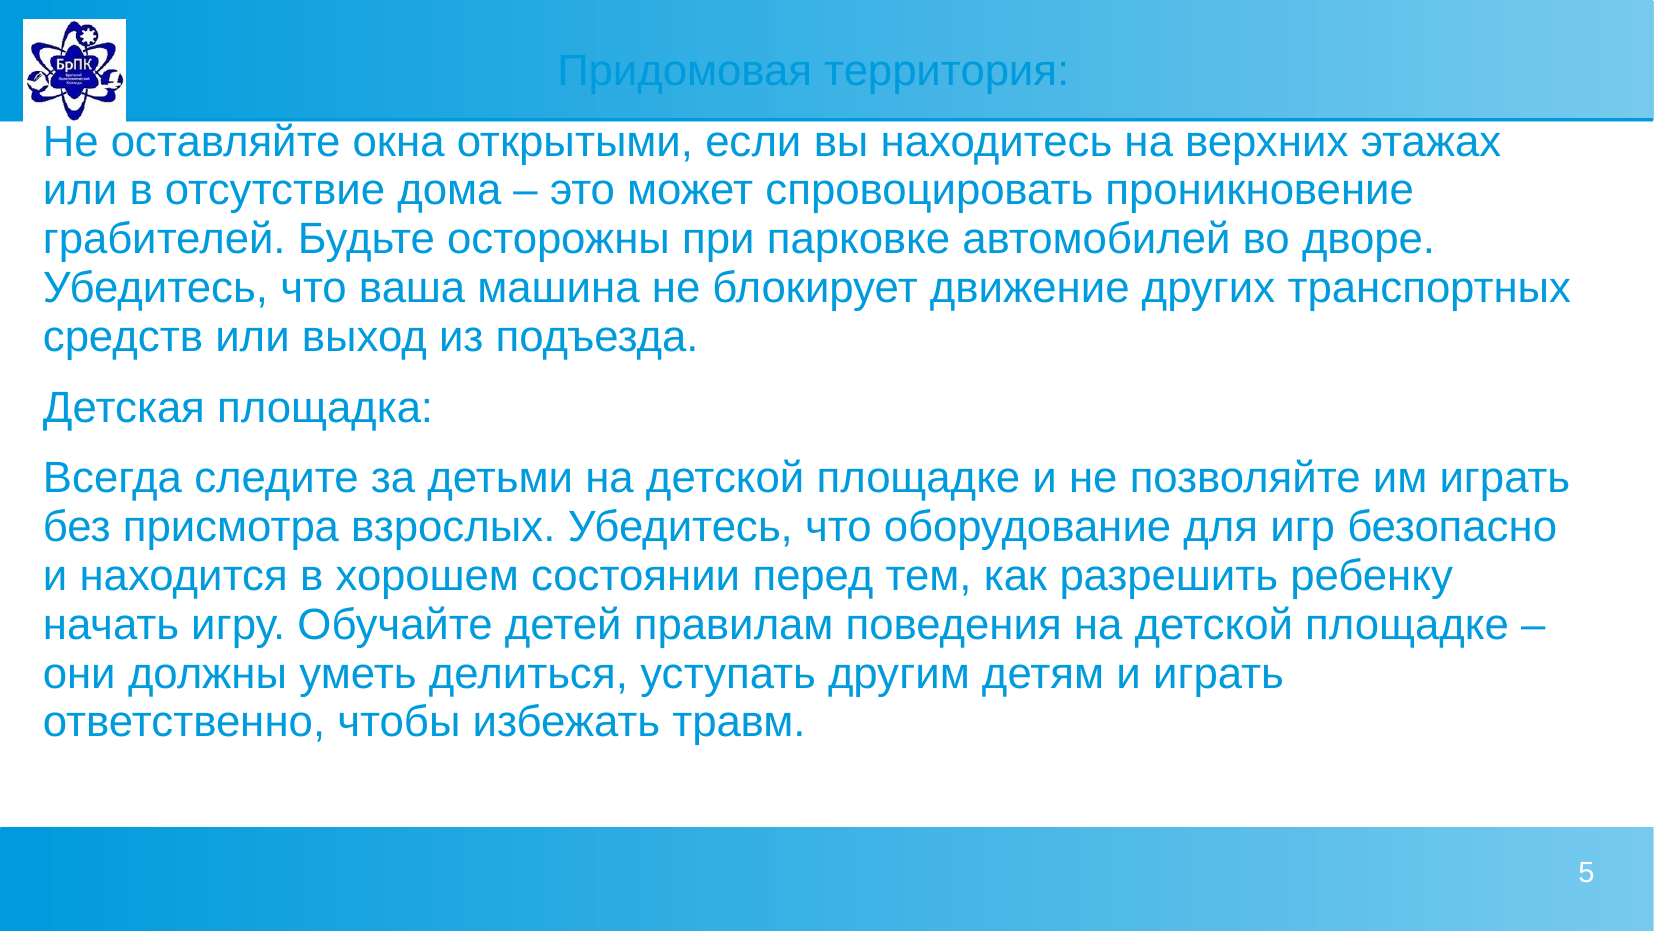

# Придомовая территория:
Не оставляйте окна открытыми, если вы находитесь на верхних этажах или в отсутствие дома – это может спровоцировать проникновение грабителей. Будьте осторожны при парковке автомобилей во дворе. Убедитесь, что ваша машина не блокирует движение других транспортных средств или выход из подъезда.
Детская площадка:
Всегда следите за детьми на детской площадке и не позволяйте им играть без присмотра взрослых. Убедитесь, что оборудование для игр безопасно и находится в хорошем состоянии перед тем, как разрешить ребенку начать игру. Обучайте детей правилам поведения на детской площадке – они должны уметь делиться, уступать другим детям и играть ответственно, чтобы избежать травм.
5